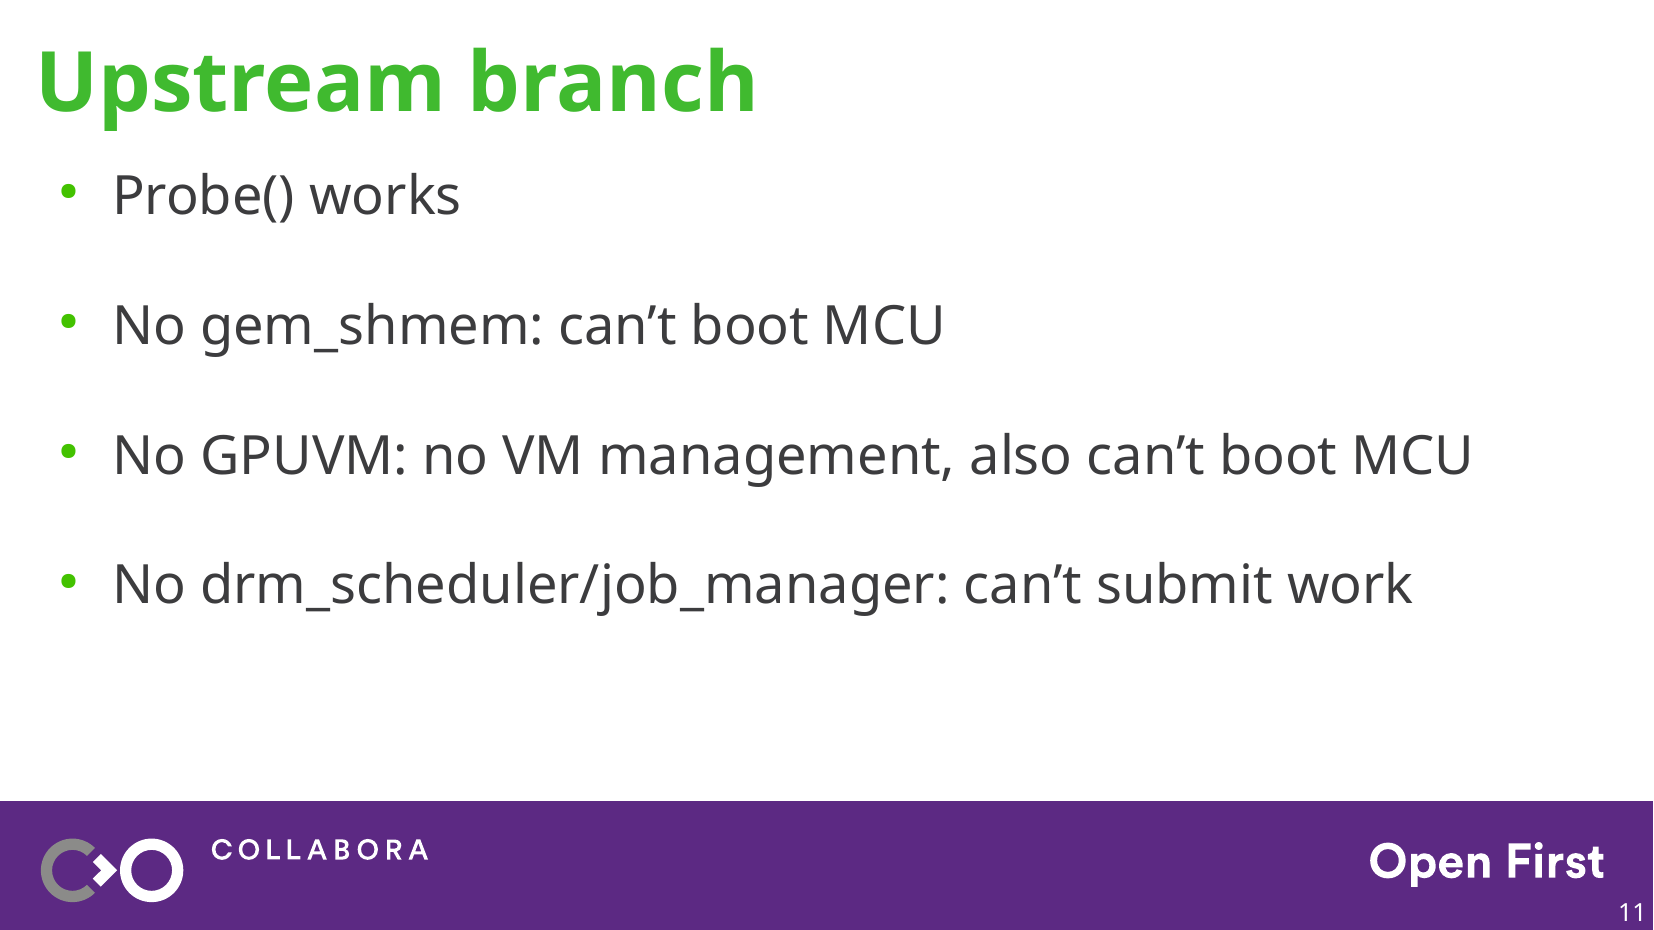

# Upstream branch
Probe() works
No gem_shmem: can’t boot MCU
No GPUVM: no VM management, also can’t boot MCU
No drm_scheduler/job_manager: can’t submit work